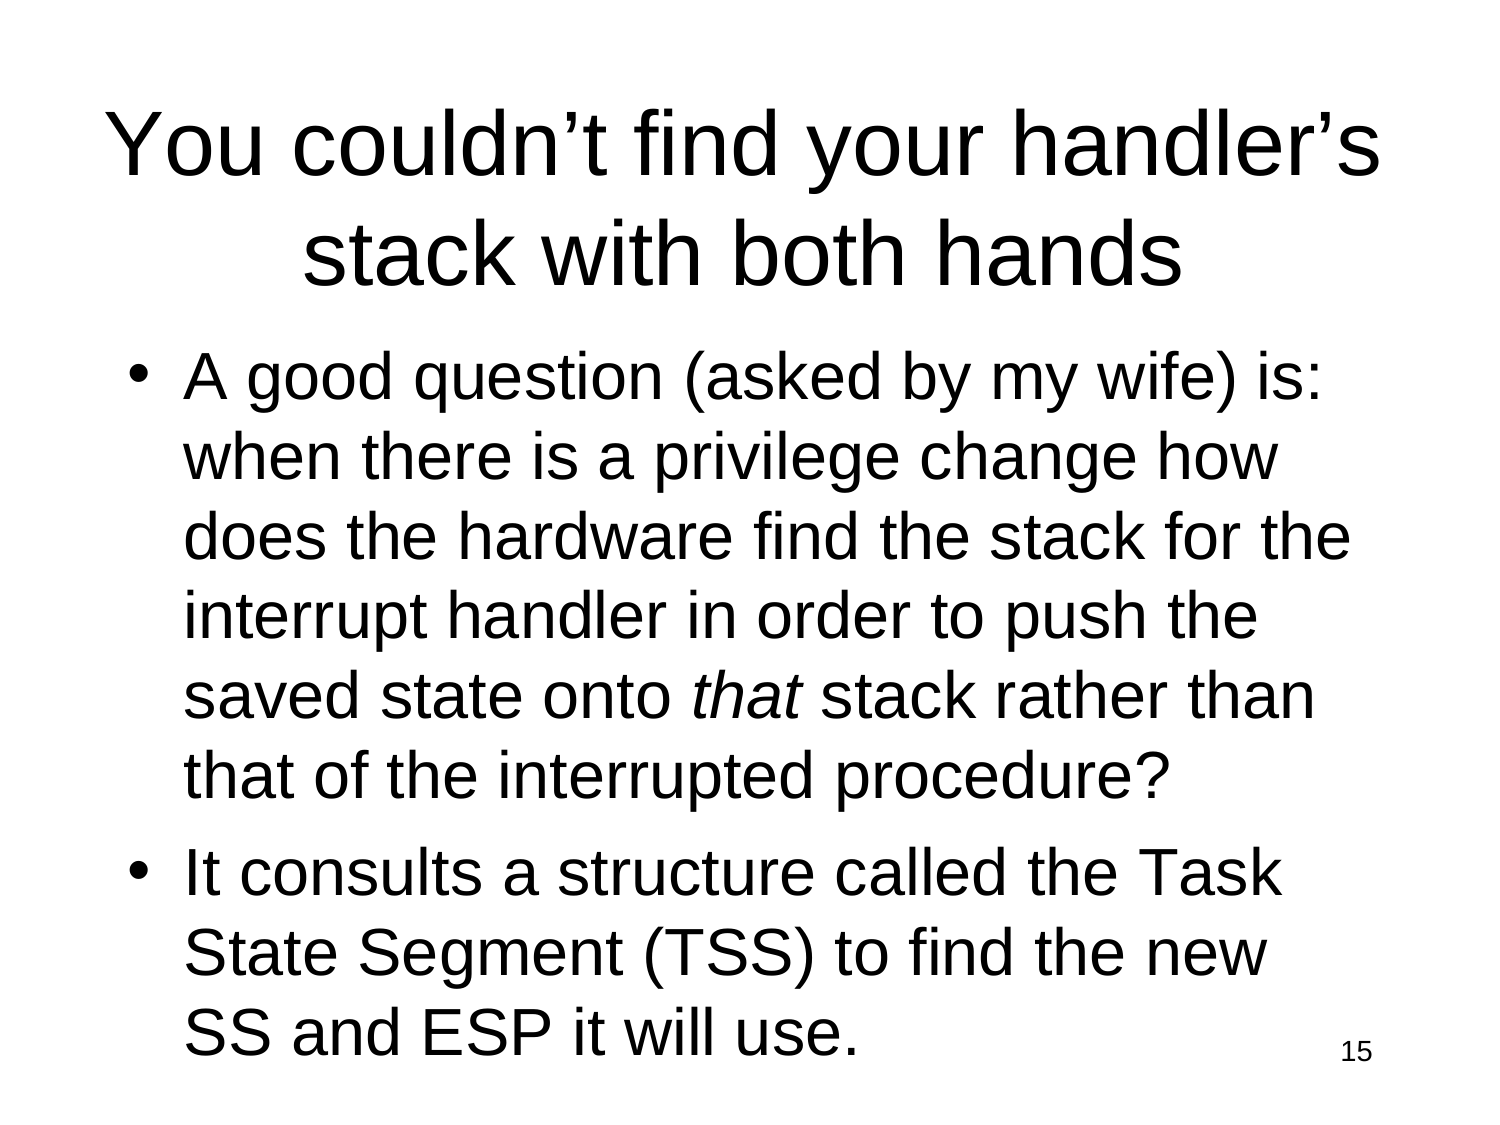

# You couldn’t find your handler’s stack with both hands
A good question (asked by my wife) is: when there is a privilege change how does the hardware find the stack for the interrupt handler in order to push the saved state onto that stack rather than that of the interrupted procedure?
It consults a structure called the Task State Segment (TSS) to find the new SS and ESP it will use.